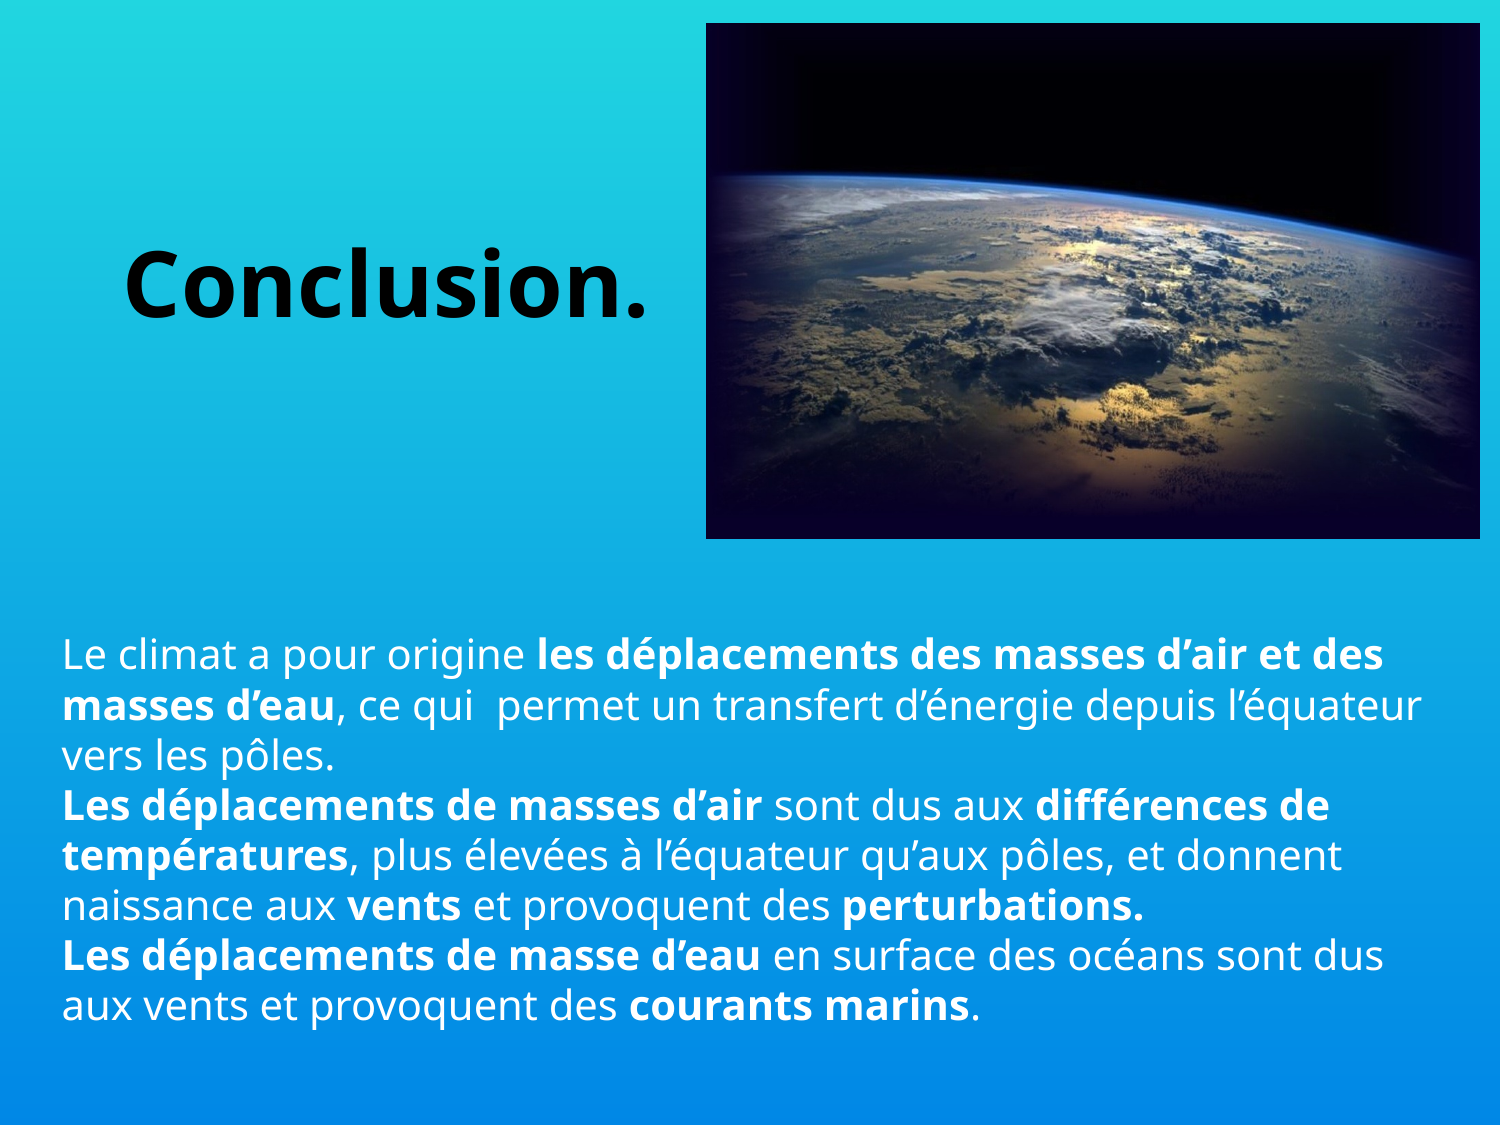

# Conclusion.
Le climat a pour origine les déplacements des masses d’air et des masses d’eau, ce qui permet un transfert d’énergie depuis l’équateur vers les pôles.
Les déplacements de masses d’air sont dus aux différences de températures, plus élevées à l’équateur qu’aux pôles, et donnent naissance aux vents et provoquent des perturbations.
Les déplacements de masse d’eau en surface des océans sont dus aux vents et provoquent des courants marins.